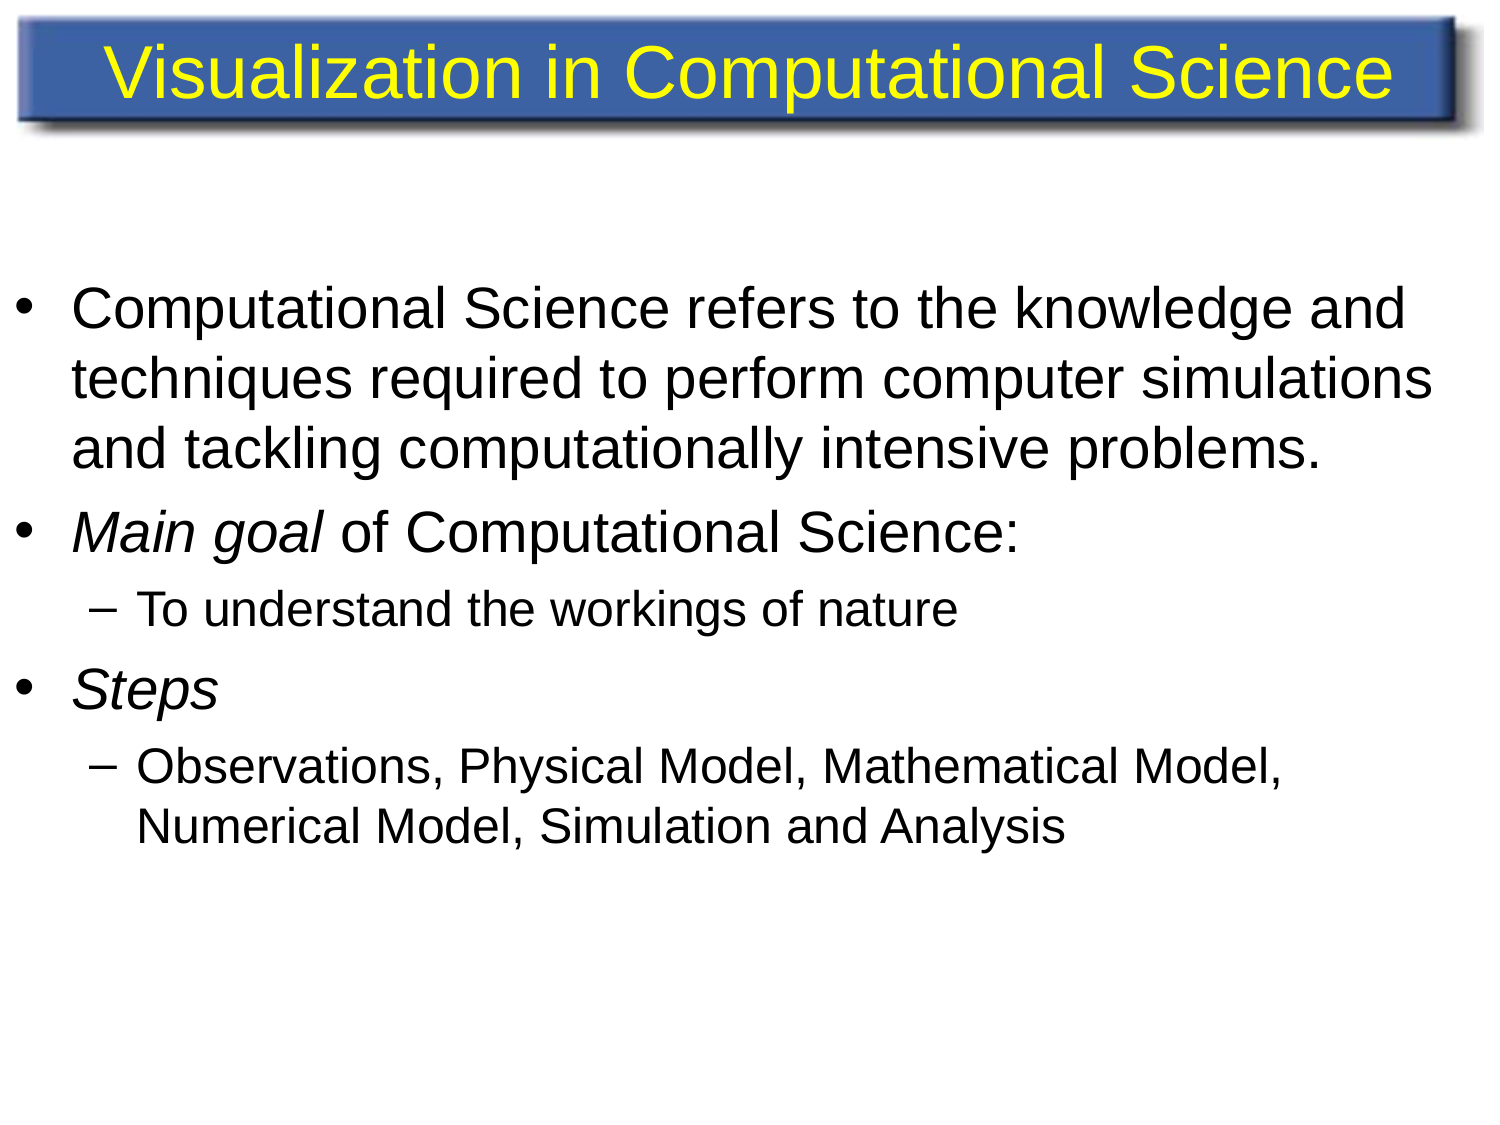

# Visualization in Computational Science
Computational Science refers to the knowledge and techniques required to perform computer simulations and tackling computationally intensive problems.
Main goal of Computational Science:
To understand the workings of nature
Steps
Observations, Physical Model, Mathematical Model, Numerical Model, Simulation and Analysis